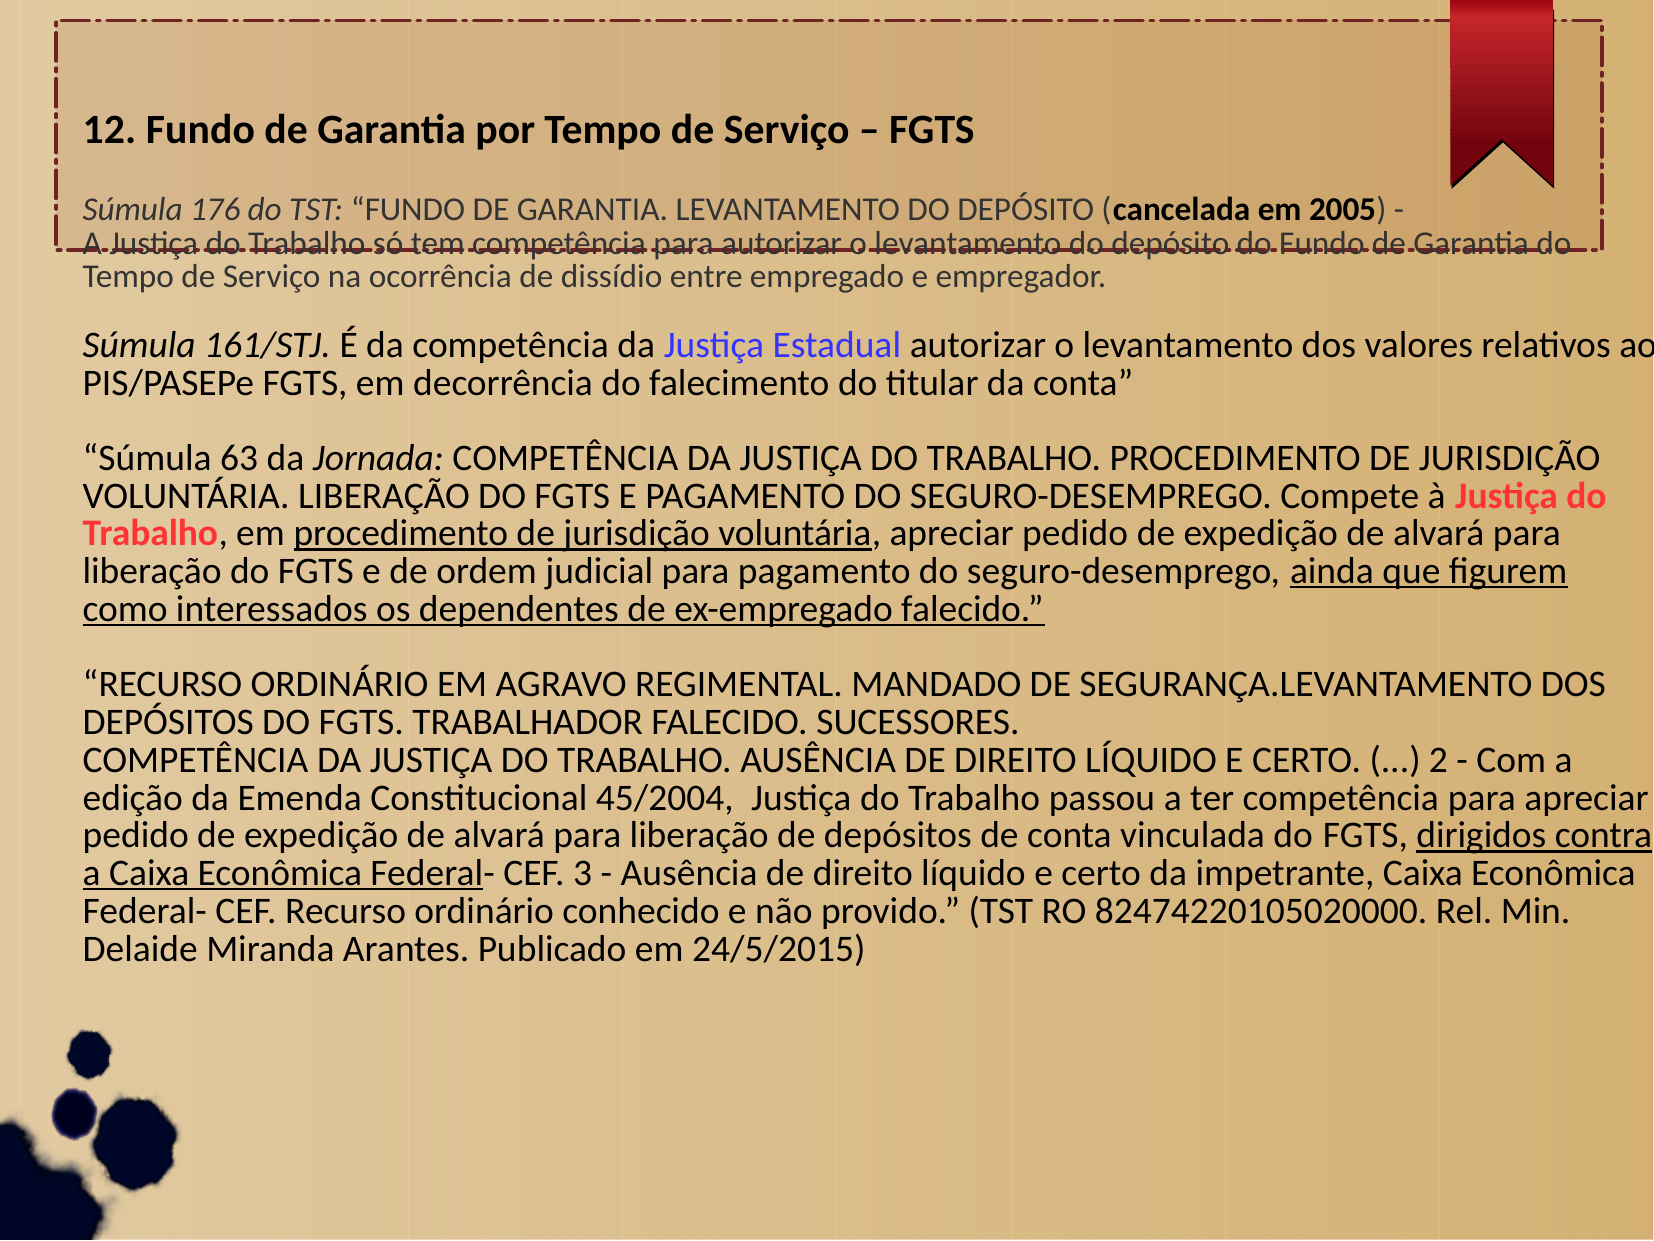

# 12. Fundo de Garantia por Tempo de Serviço – FGTS Súmula 176 do TST: “FUNDO DE GARANTIA. LEVANTAMENTO DO DEPÓSITO (cancelada em 2005) - A Justiça do Trabalho só tem competência para autorizar o levantamento do depósito do Fundo de Garantia do Tempo de Serviço na ocorrência de dissídio entre empregado e empregador. Súmula 161/STJ. É da competência da Justiça Estadual autorizar o levantamento dos valores relativos ao PIS/PASEPe FGTS, em decorrência do falecimento do titular da conta” “Súmula 63 da Jornada: COMPETÊNCIA DA JUSTIÇA DO TRABALHO. PROCEDIMENTO DE JURISDIÇÃO VOLUNTÁRIA. LIBERAÇÃO DO FGTS E PAGAMENTO DO SEGURO-DESEMPREGO. Compete à Justiça do Trabalho, em procedimento de jurisdição voluntária, apreciar pedido de expedição de alvará para liberação do FGTS e de ordem judicial para pagamento do seguro-desemprego, ainda que figurem como interessados os dependentes de ex-empregado falecido.” “RECURSO ORDINÁRIO EM AGRAVO REGIMENTAL. MANDADO DE SEGURANÇA.LEVANTAMENTO DOS DEPÓSITOS DO FGTS. TRABALHADOR FALECIDO. SUCESSORES.  COMPETÊNCIA DA JUSTIÇA DO TRABALHO. AUSÊNCIA DE DIREITO LÍQUIDO E CERTO. (...) 2 - Com a edição da Emenda Constitucional 45/2004,  Justiça do Trabalho passou a ter competência para apreciar pedido de expedição de alvará para liberação de depósitos de conta vinculada do FGTS, dirigidos contra a Caixa Econômica Federal- CEF. 3 - Ausência de direito líquido e certo da impetrante, Caixa Econômica Federal- CEF. Recurso ordinário conhecido e não provido.” (TST RO 82474220105020000. Rel. Min. Delaide Miranda Arantes. Publicado em 24/5/2015)